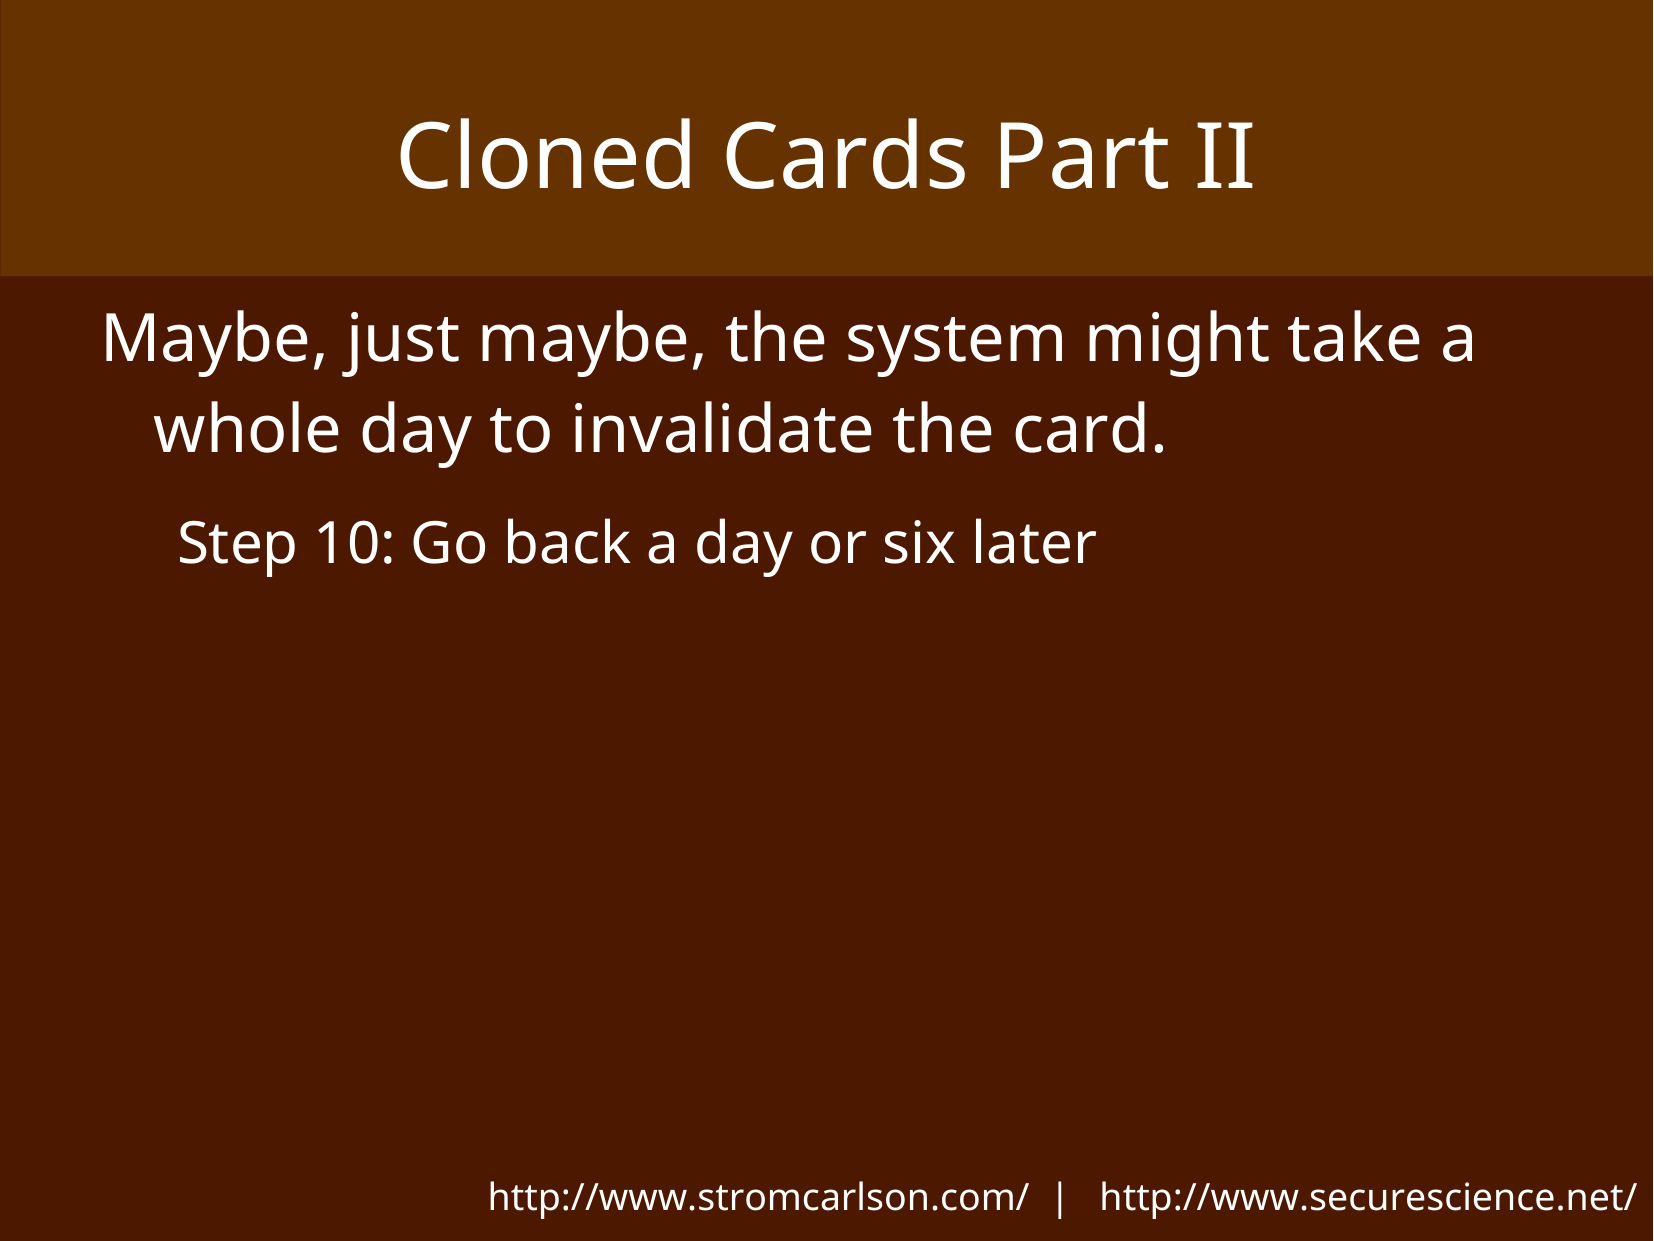

# Cloned Cards Part II
Maybe, just maybe, the system might take a whole day to invalidate the card.
Step 10: Go back a day or six later